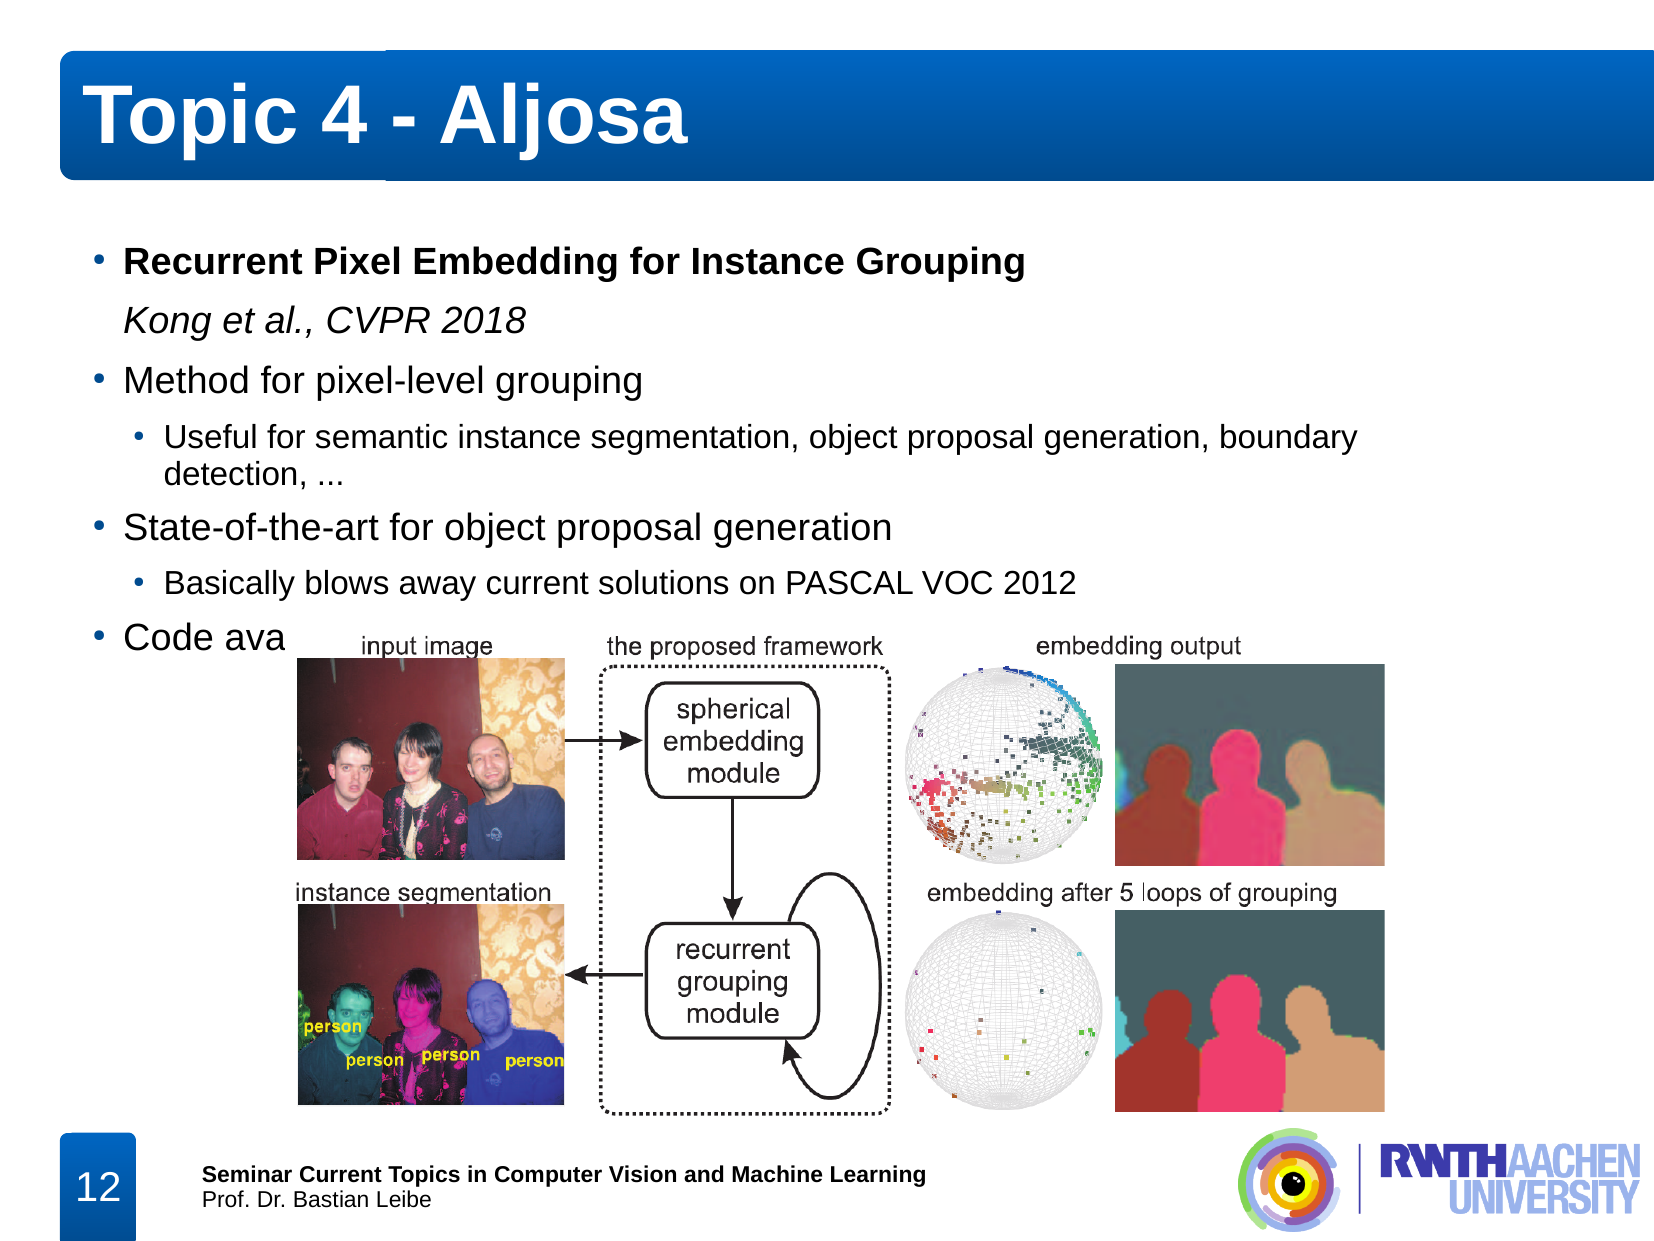

# Topic 4 - Aljosa
Recurrent Pixel Embedding for Instance Grouping
Kong et al., CVPR 2018
Method for pixel-level grouping
Useful for semantic instance segmentation, object proposal generation, boundary detection, ...
State-of-the-art for object proposal generation
Basically blows away current solutions on PASCAL VOC 2012
Code available
12
TGF 2015 | October 29, 2015 | Delft